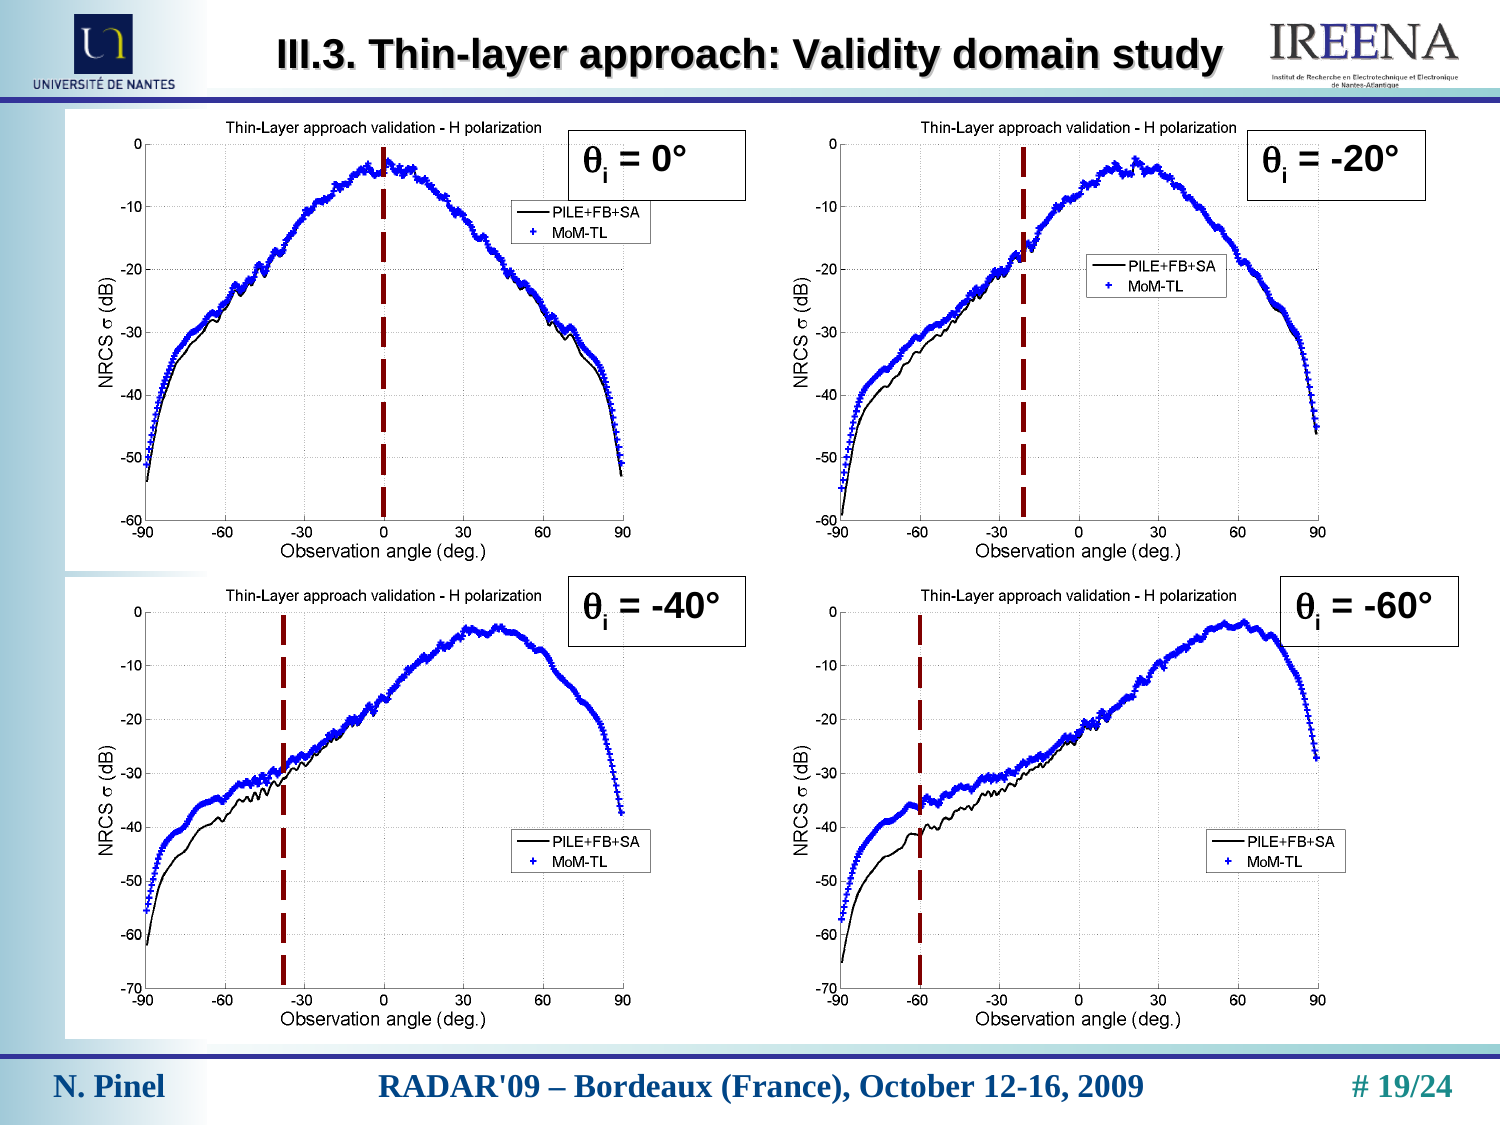

# III.3. Thin-layer approach: Validity domain study
qi = 0°
qi = -20°
qi = -40°
qi = -60°